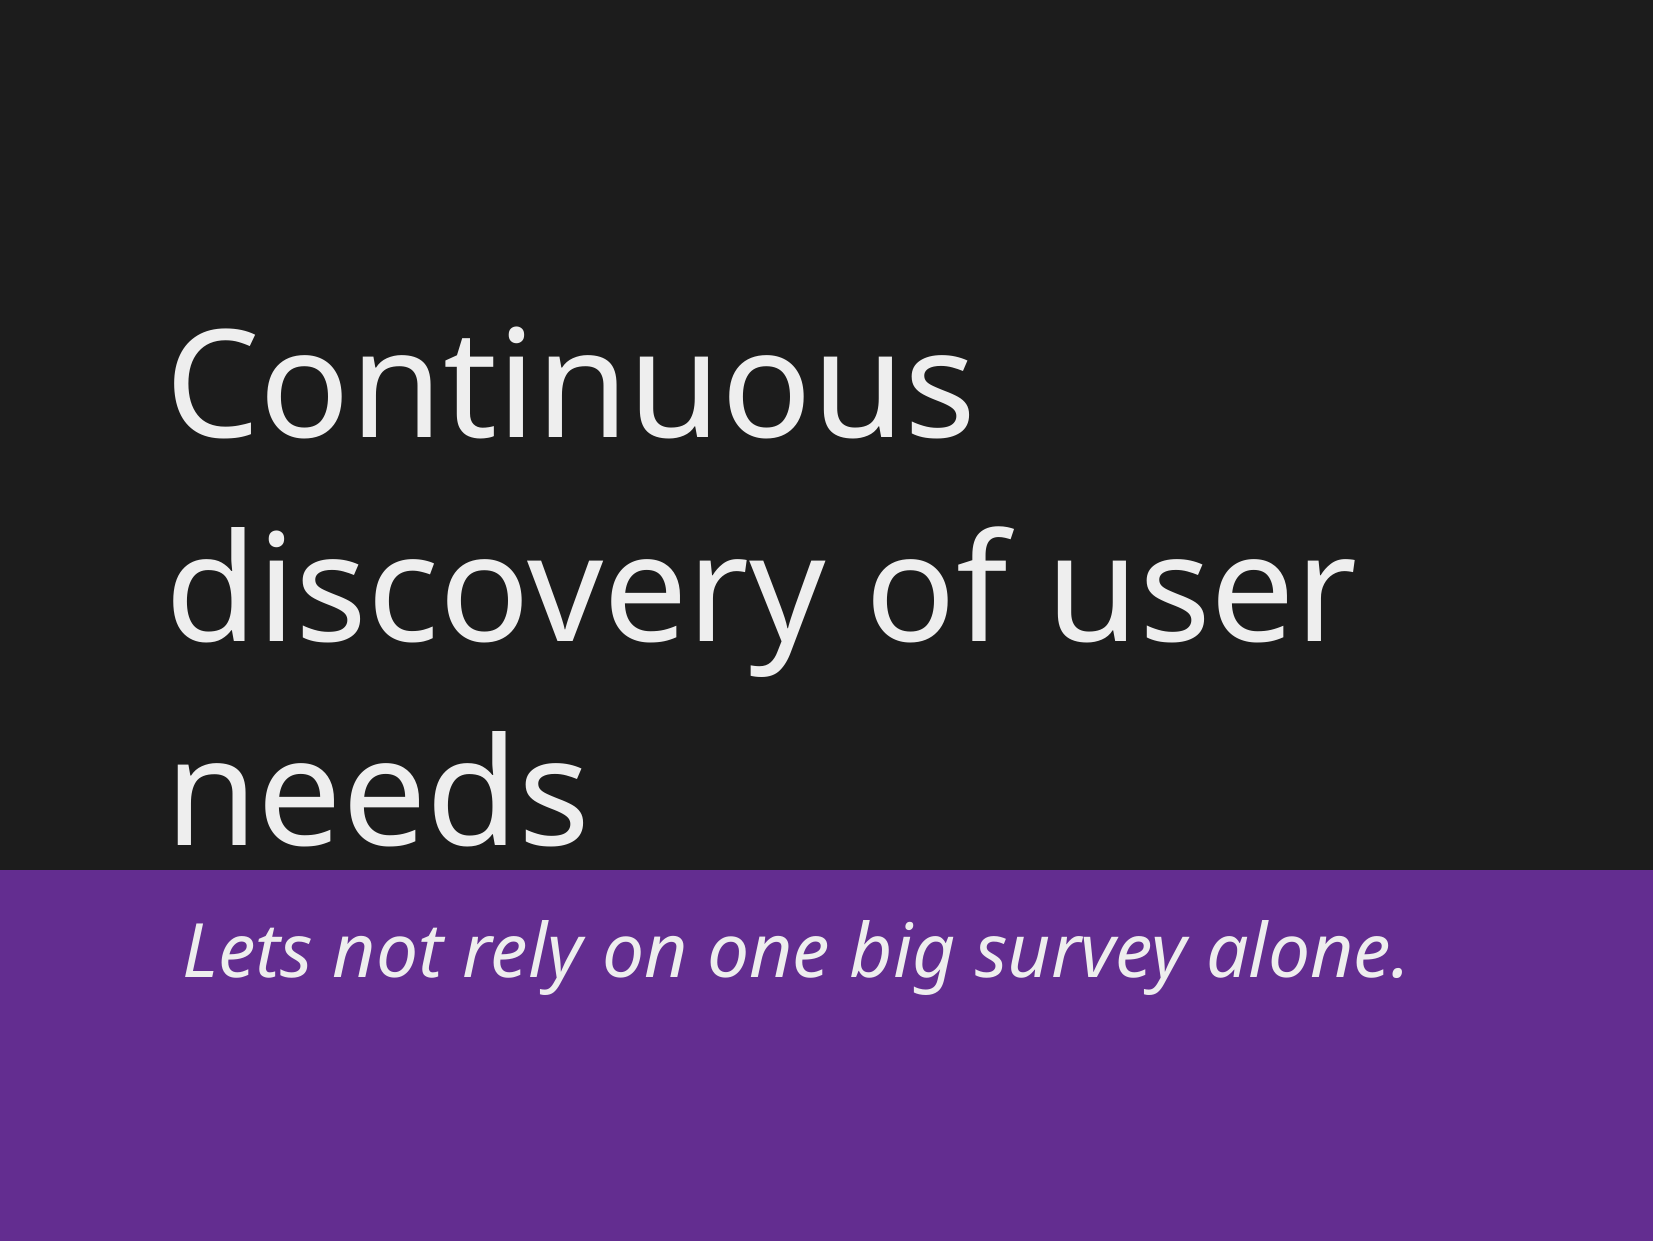

# Continuous discovery of user needs
Lets not rely on one big survey alone.